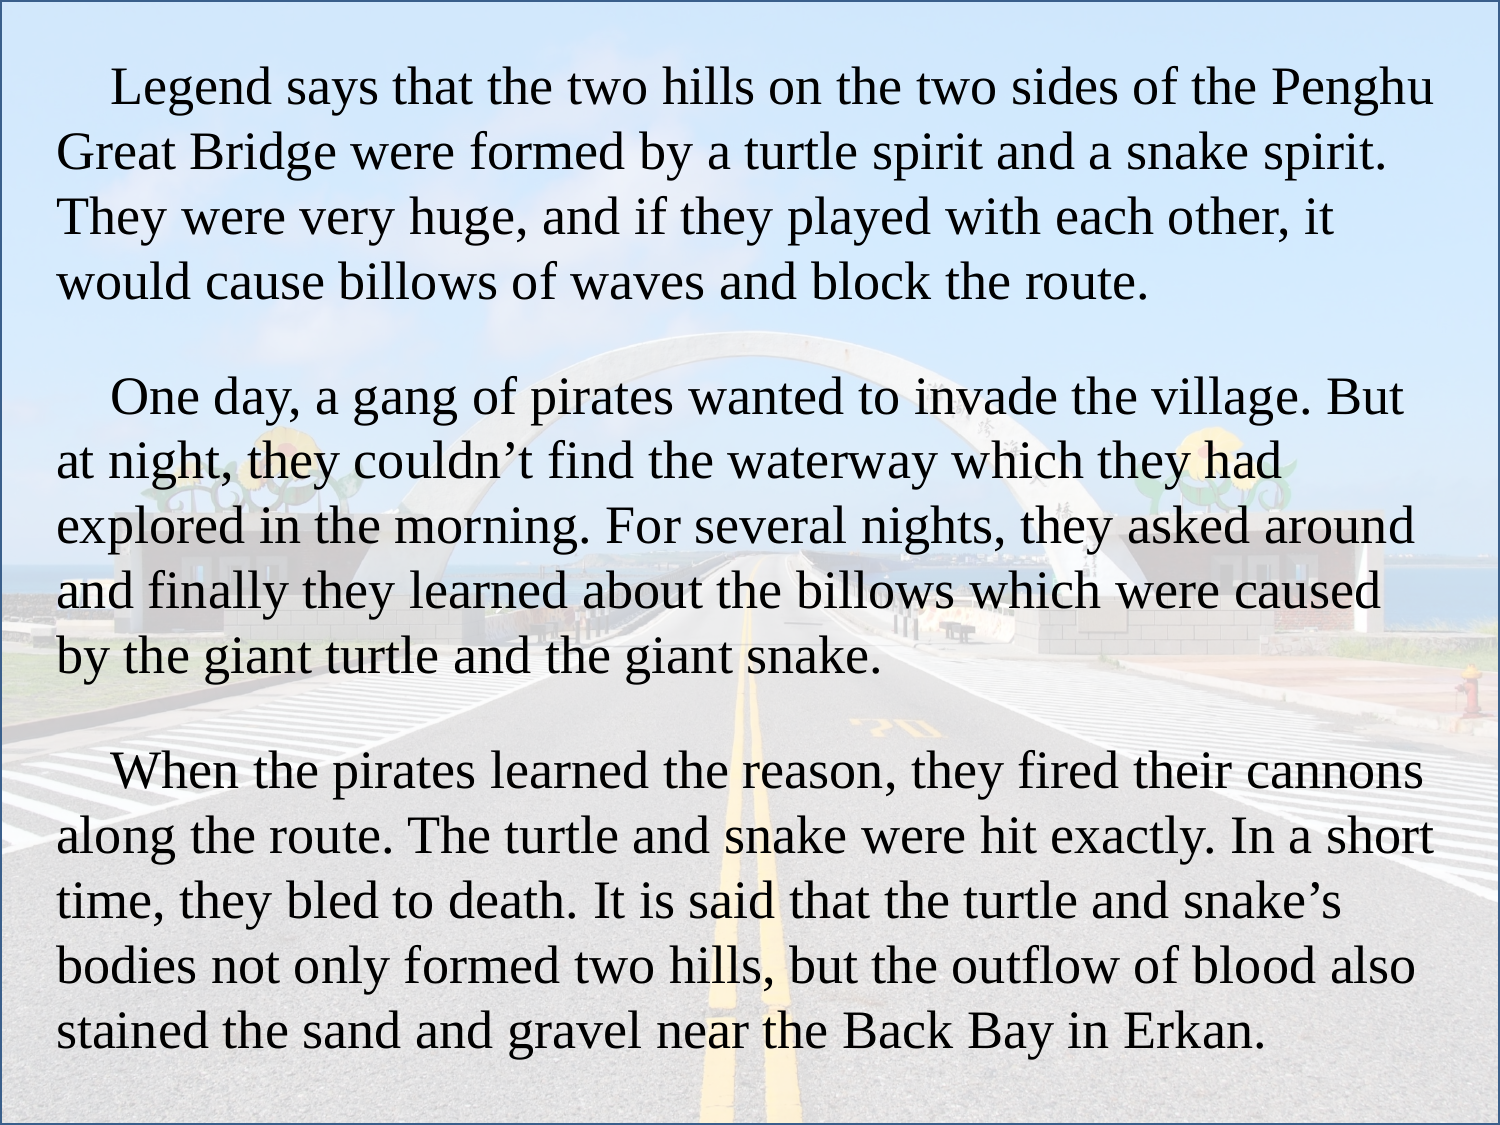

Legend says that the two hills on the two sides of the Penghu Great Bridge were formed by a turtle spirit and a snake spirit. They were very huge, and if they played with each other, it would cause billows of waves and block the route.
 One day, a gang of pirates wanted to invade the village. But at night, they couldn’t find the waterway which they had explored in the morning. For several nights, they asked around and finally they learned about the billows which were caused by the giant turtle and the giant snake.
 When the pirates learned the reason, they fired their cannons along the route. The turtle and snake were hit exactly. In a short time, they bled to death. It is said that the turtle and snake’s bodies not only formed two hills, but the outflow of blood also stained the sand and gravel near the Back Bay in Erkan.